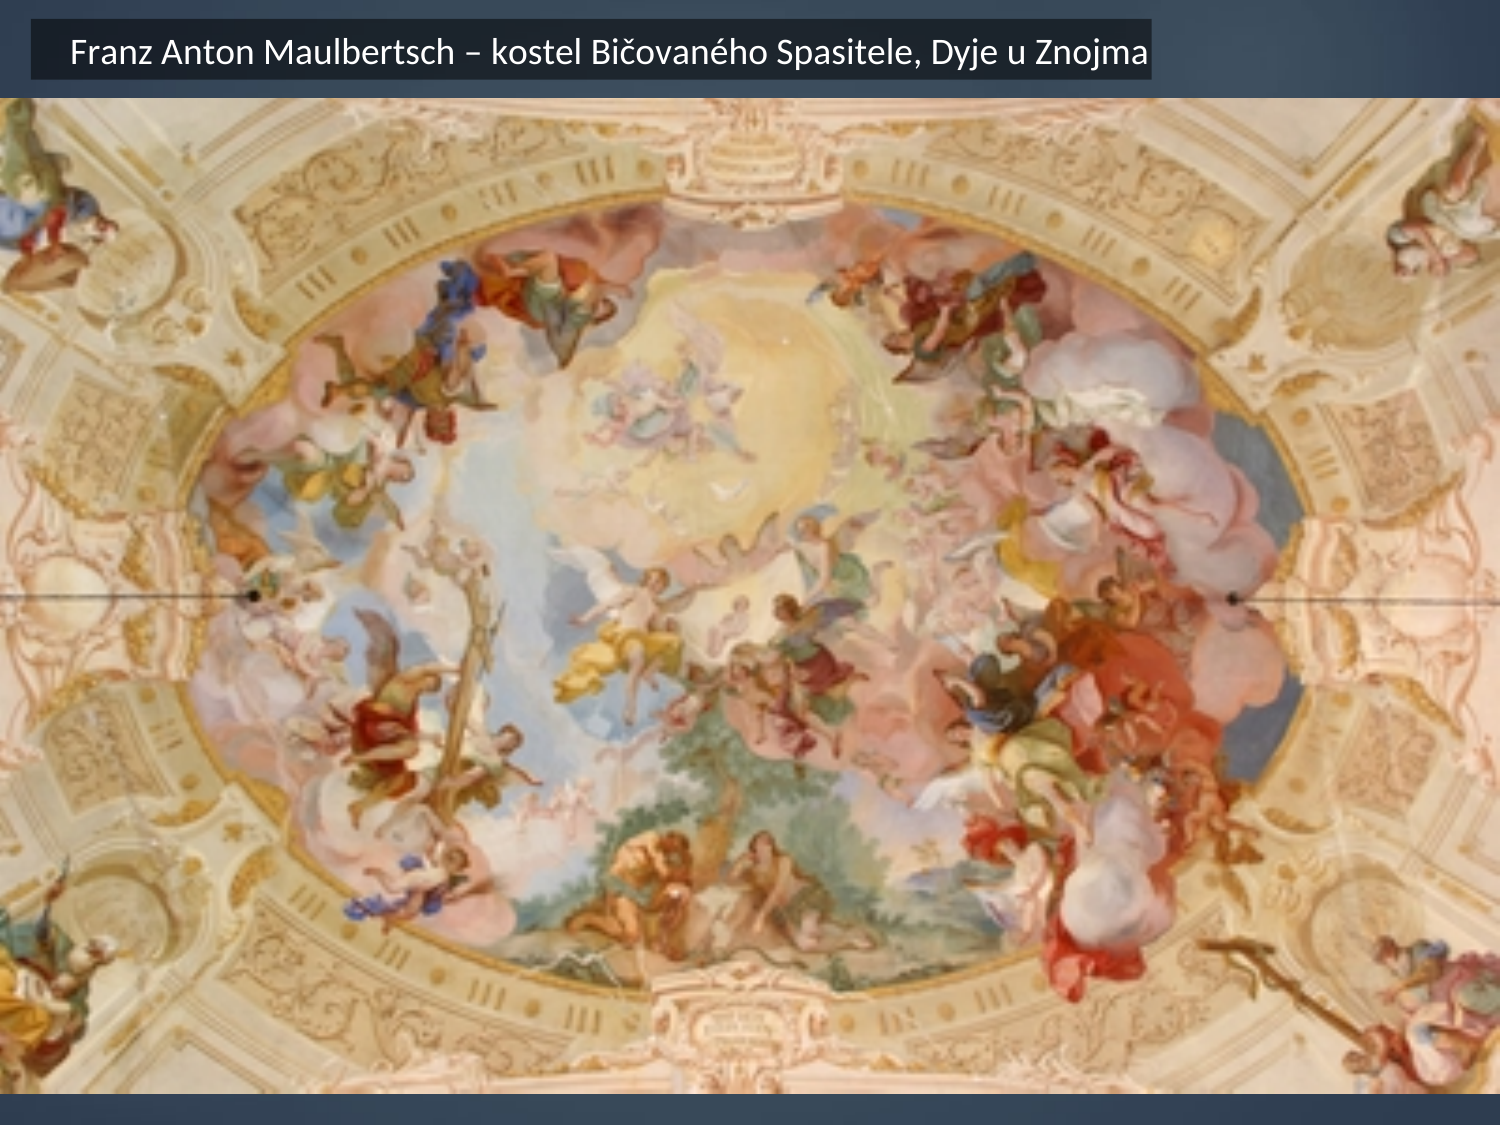

Franz Anton Maulbertsch – kostel Bičovaného Spasitele, Dyje u Znojma